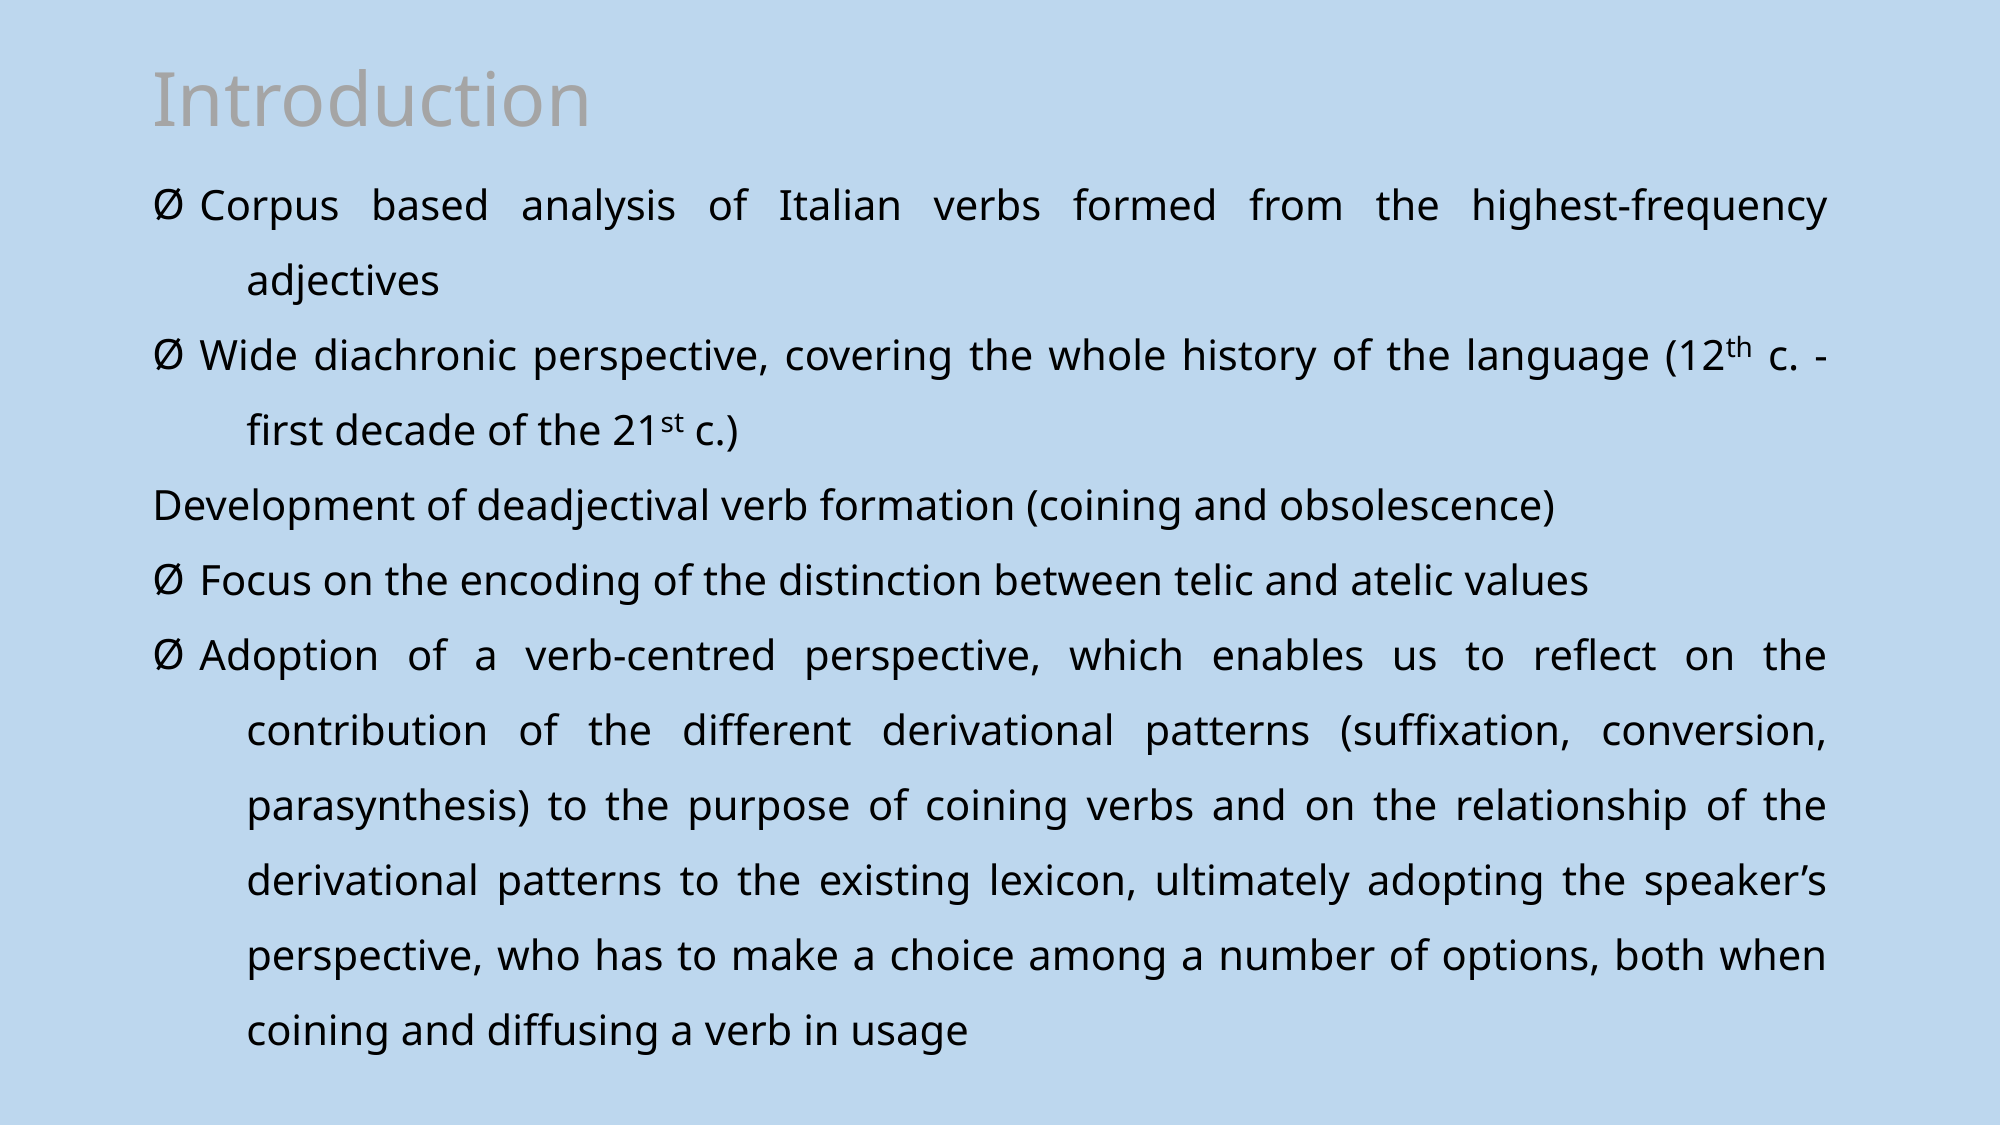

Introduction
Corpus based analysis of Italian verbs formed from the highest-frequency adjectives
Wide diachronic perspective, covering the whole history of the language (12th c. - first decade of the 21st c.)
Development of deadjectival verb formation (coining and obsolescence)
Focus on the encoding of the distinction between telic and atelic values
Adoption of a verb-centred perspective, which enables us to reflect on the contribution of the different derivational patterns (suffixation, conversion, parasynthesis) to the purpose of coining verbs and on the relationship of the derivational patterns to the existing lexicon, ultimately adopting the speaker’s perspective, who has to make a choice among a number of options, both when coining and diffusing a verb in usage